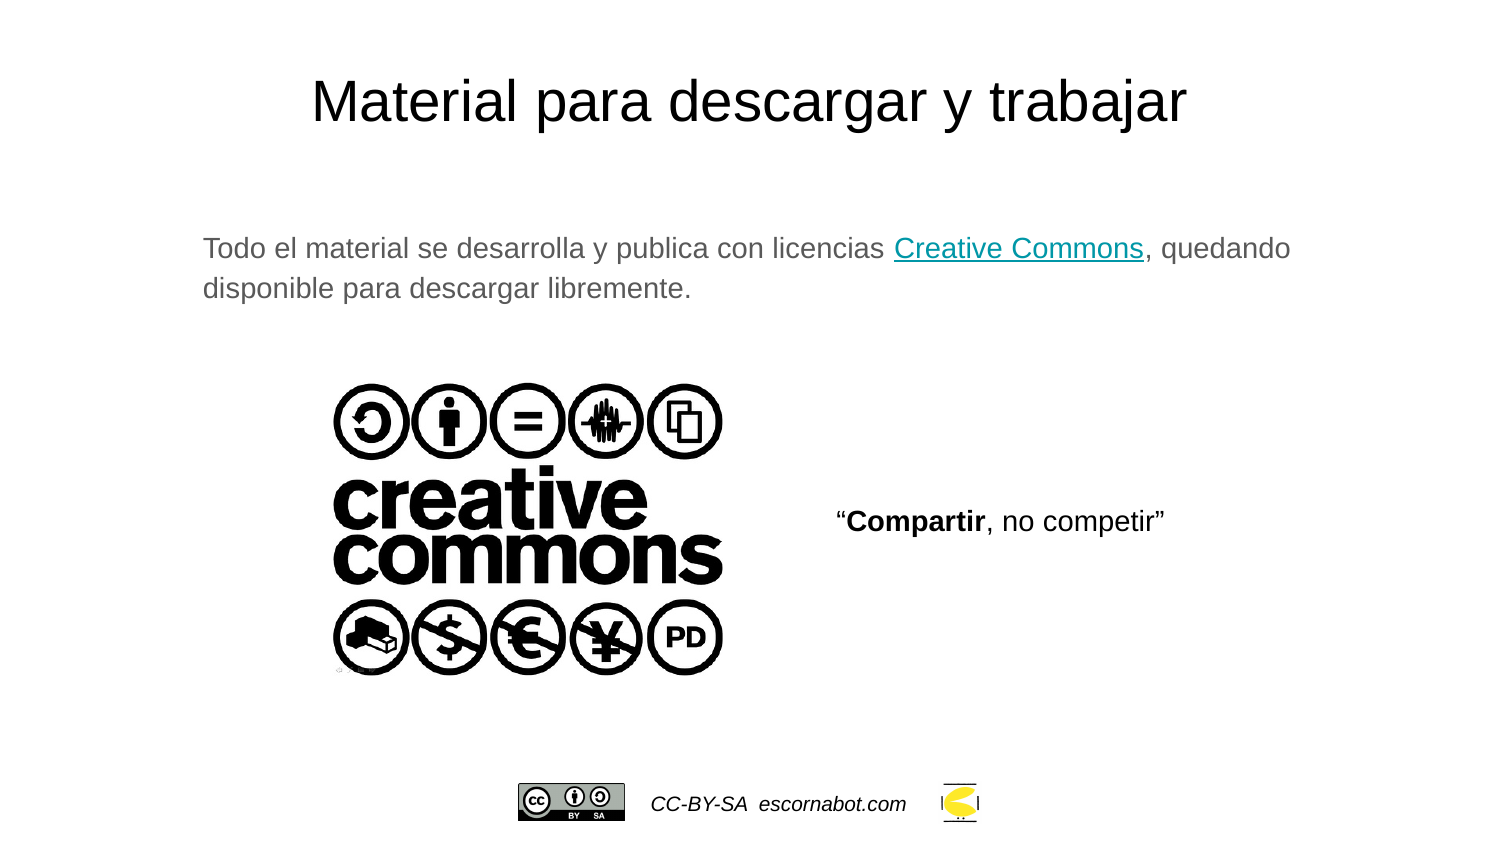

# Material para descargar y trabajar
Todo el material se desarrolla y publica con licencias Creative Commons, quedando disponible para descargar libremente.
“Compartir, no competir”
CC-BY-SA escornabot.com